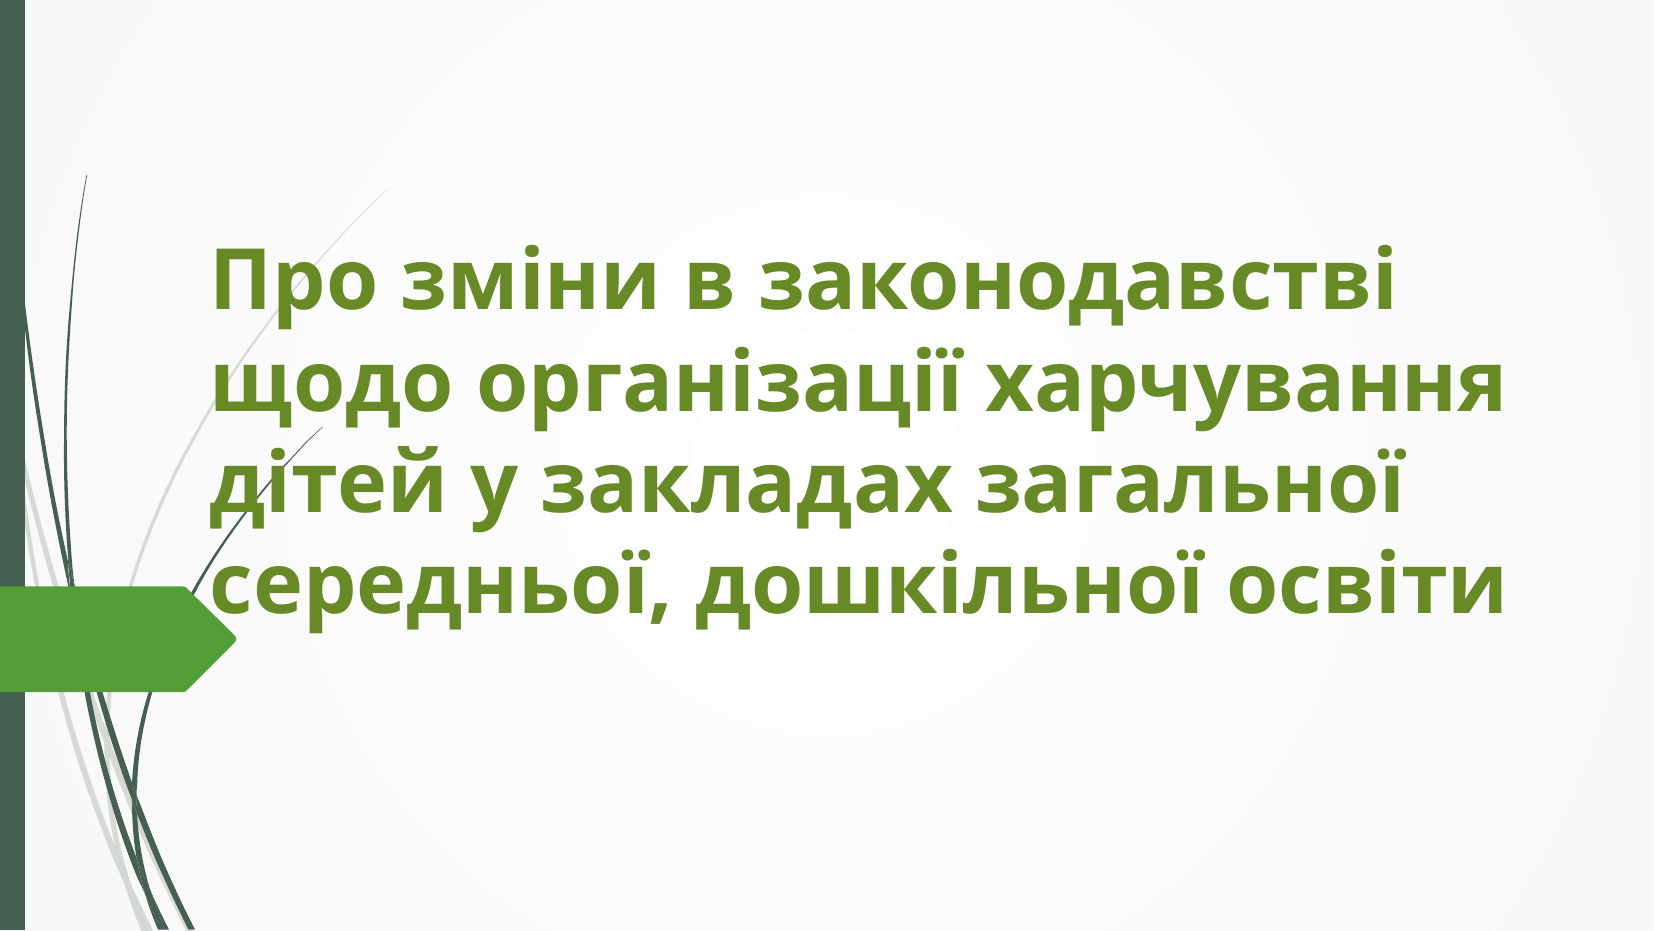

# Про зміни в законодавстві щодо організації харчування дітей у закладах загальної середньої, дошкільної освіти